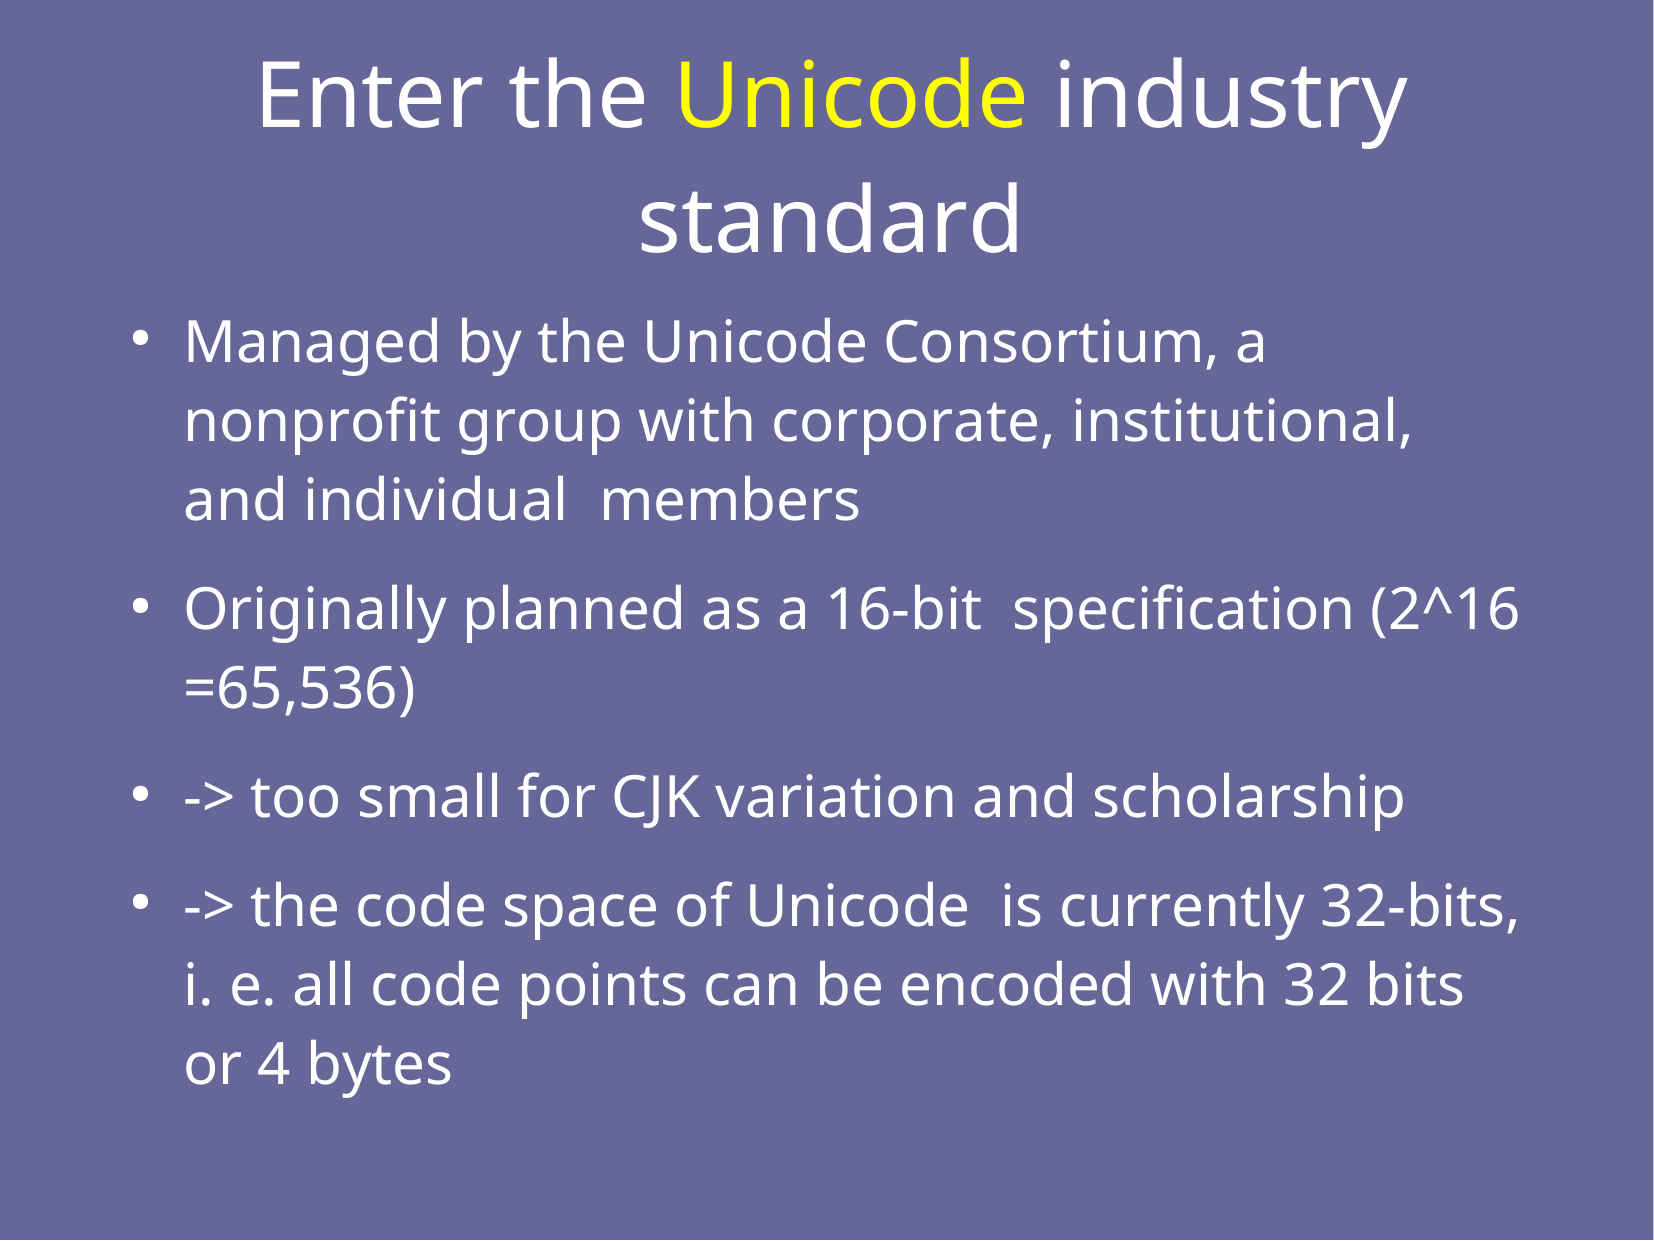

# Enter the Unicode industry standard
Managed by the Unicode Consortium, a nonprofit group with corporate, institutional, and individual members
Originally planned as a 16-bit specification (2^16 =65,536)
-> too small for CJK variation and scholarship
-> the code space of Unicode is currently 32-bits, i. e. all code points can be encoded with 32 bits or 4 bytes